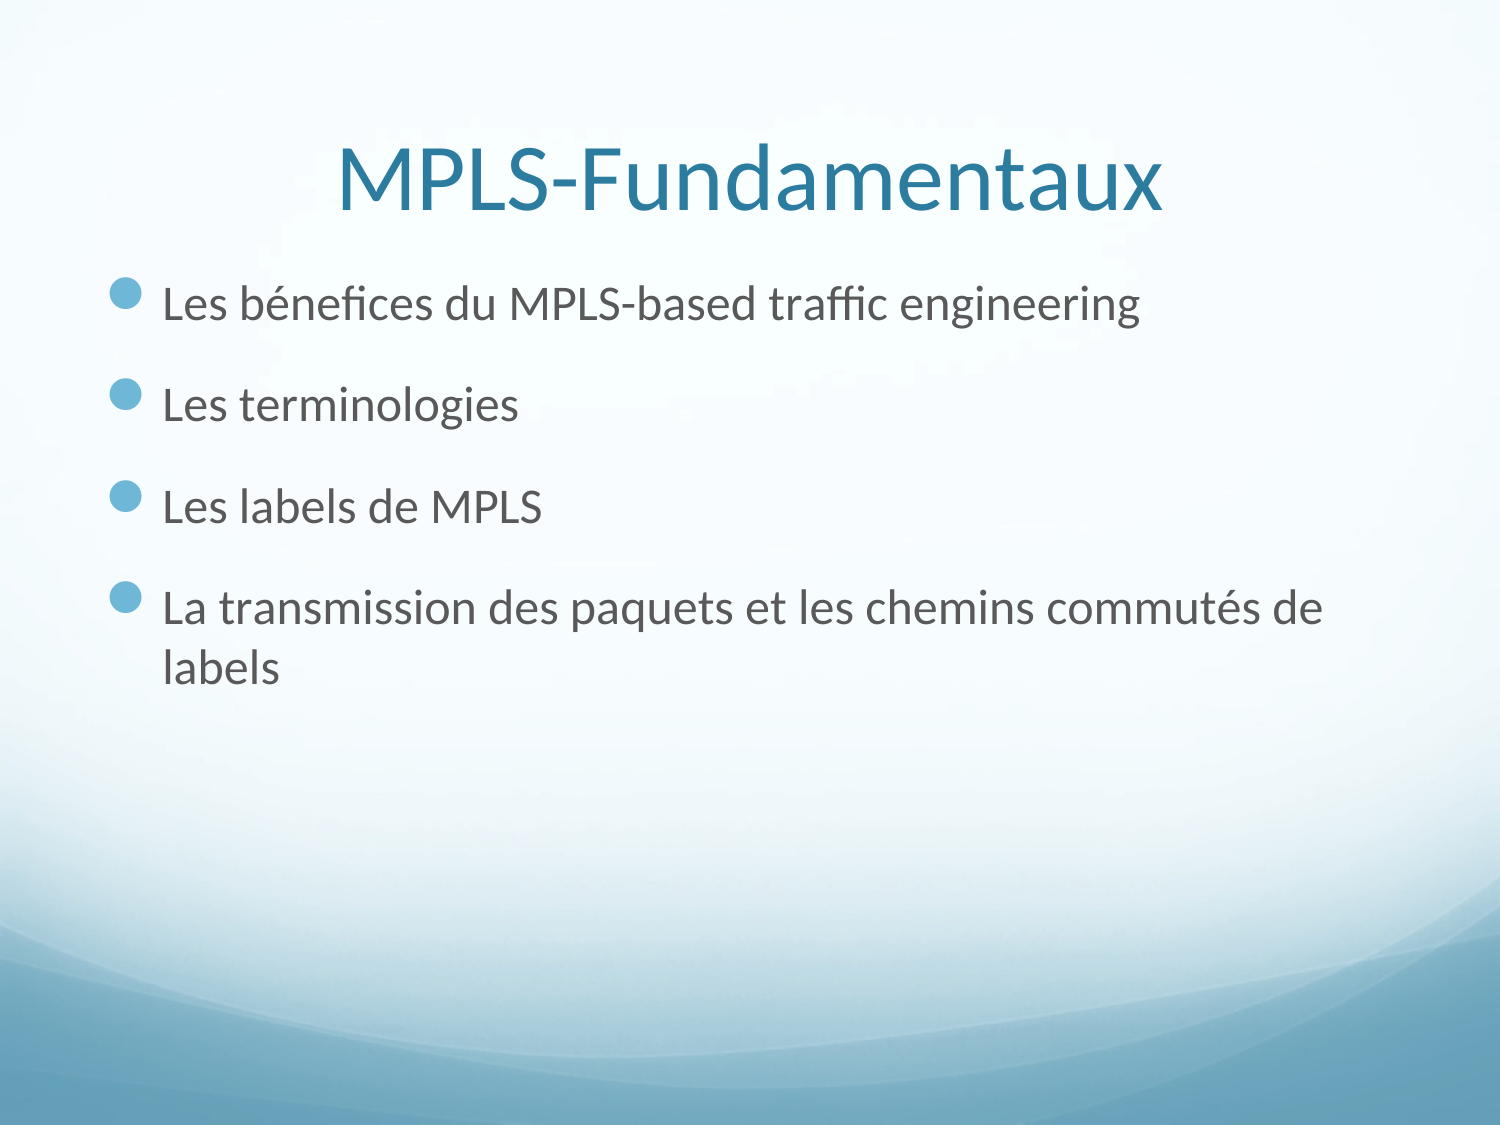

# MPLS-Fundamentaux
Les bénefices du MPLS-based traffic engineering
Les terminologies
Les labels de MPLS
La transmission des paquets et les chemins commutés de labels